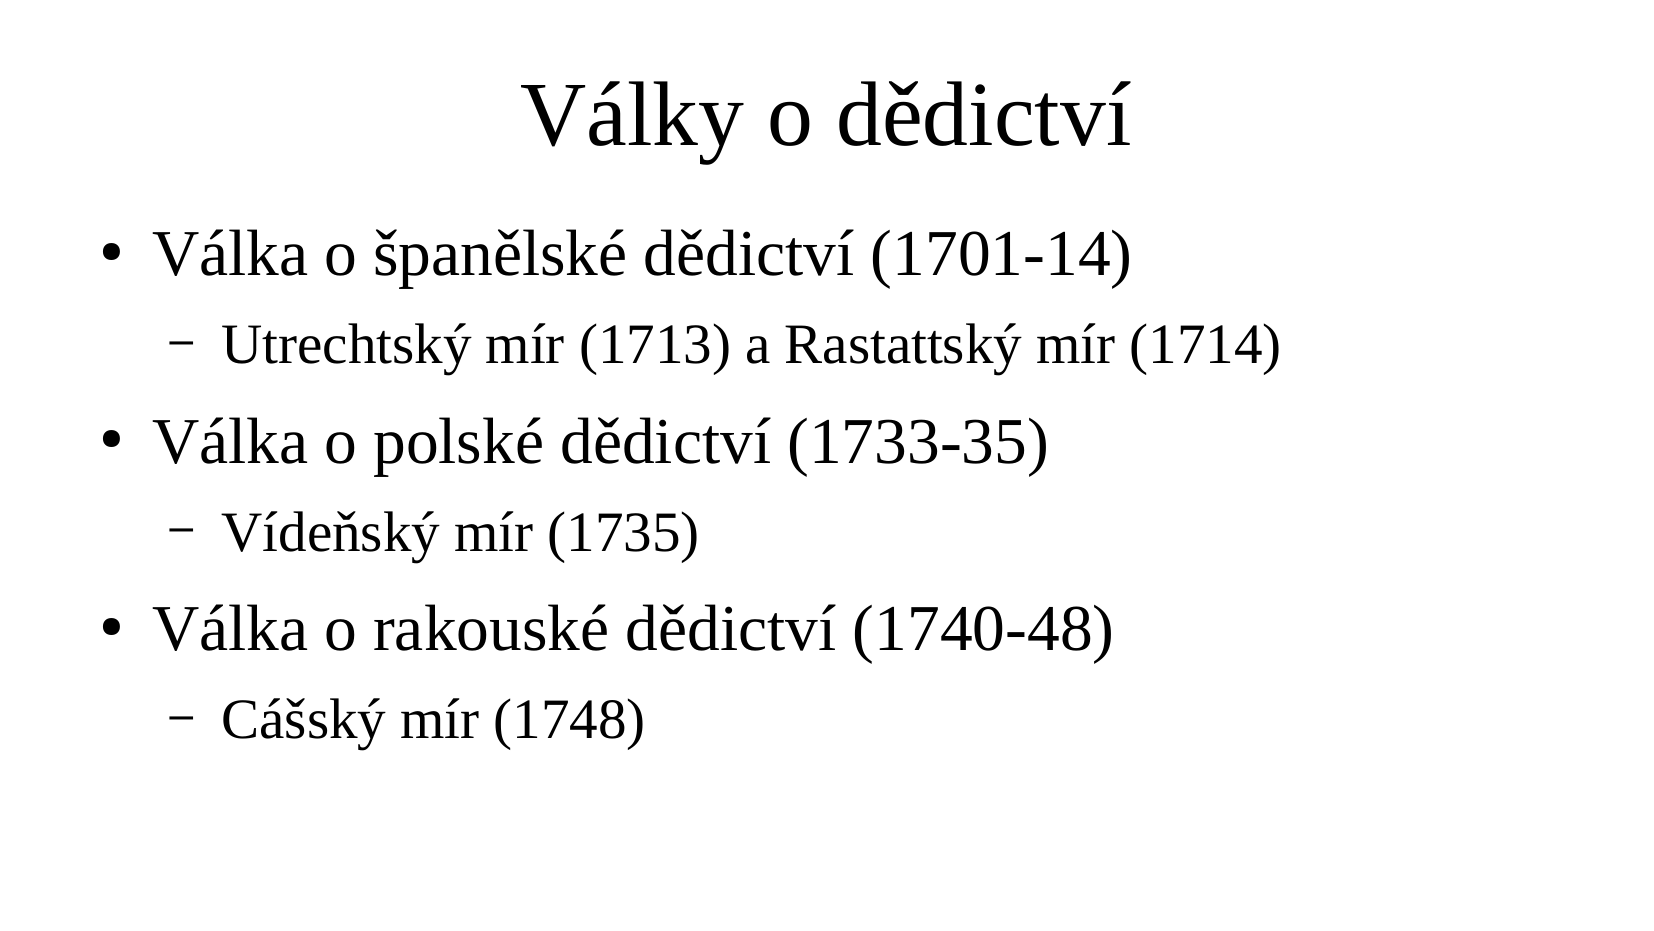

# Války o dědictví
Válka o španělské dědictví (1701-14)
Utrechtský mír (1713) a Rastattský mír (1714)
Válka o polské dědictví (1733-35)
Vídeňský mír (1735)
Válka o rakouské dědictví (1740-48)
Cášský mír (1748)